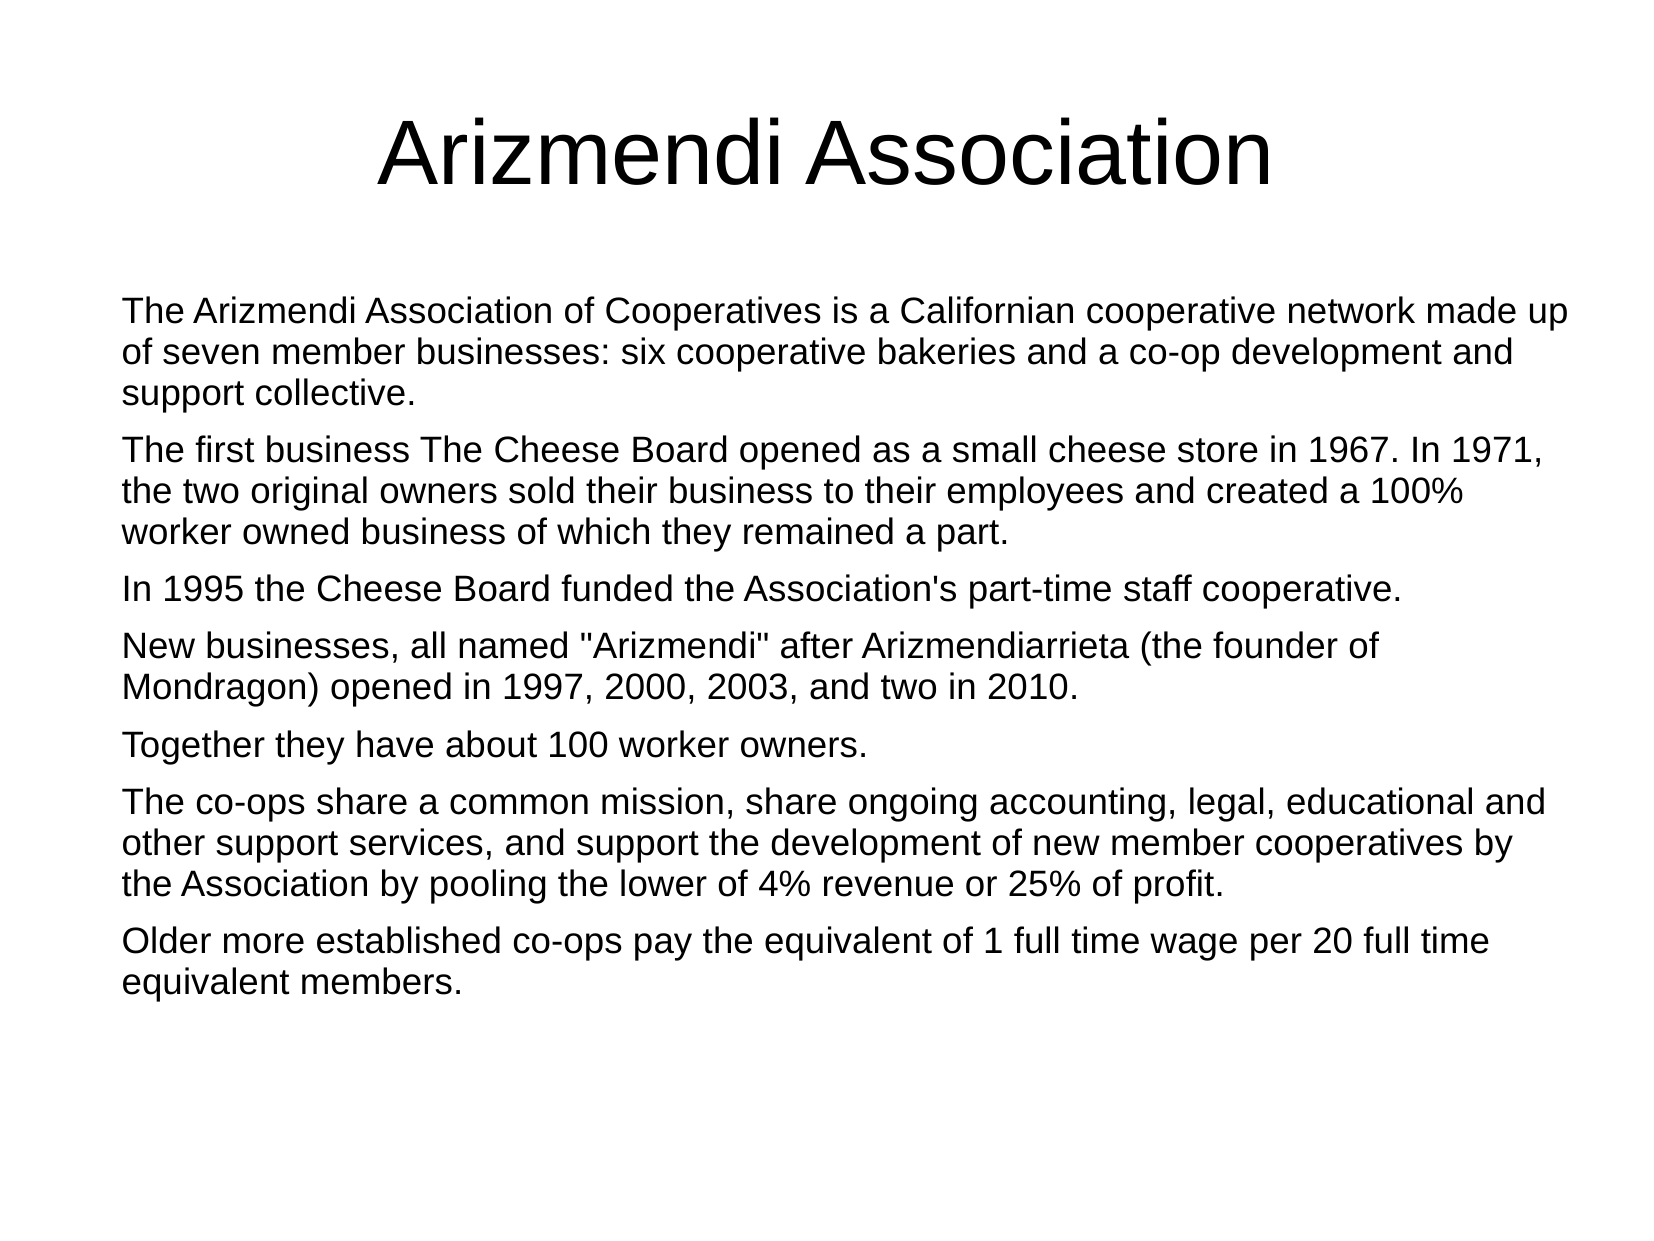

# Arizmendi Association
The Arizmendi Association of Cooperatives is a Californian cooperative network made up of seven member businesses: six cooperative bakeries and a co-op development and support collective.
The first business The Cheese Board opened as a small cheese store in 1967. In 1971, the two original owners sold their business to their employees and created a 100% worker owned business of which they remained a part.
In 1995 the Cheese Board funded the Association's part-time staff cooperative.
New businesses, all named "Arizmendi" after Arizmendiarrieta (the founder of Mondragon) opened in 1997, 2000, 2003, and two in 2010.
Together they have about 100 worker owners.
The co-ops share a common mission, share ongoing accounting, legal, educational and other support services, and support the development of new member cooperatives by the Association by pooling the lower of 4% revenue or 25% of profit.
Older more established co-ops pay the equivalent of 1 full time wage per 20 full time equivalent members.